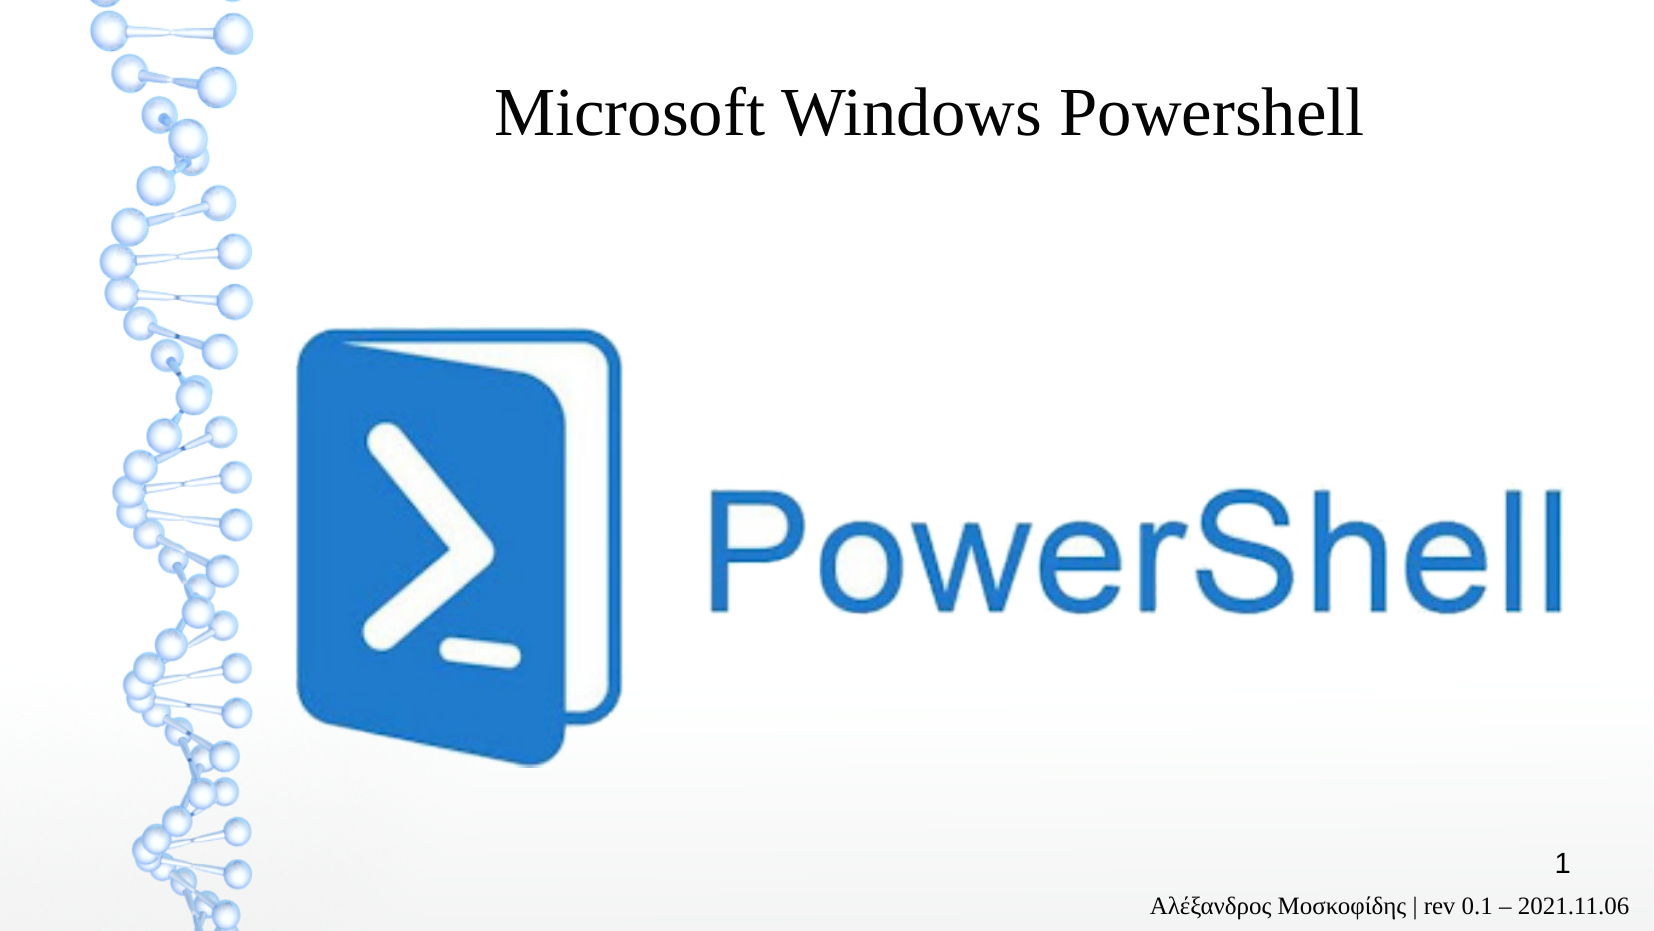

# Microsoft Windows Powershell
1
Αλέξανδρος Μοσκοφίδης | rev 0.1 – 2021.11.06